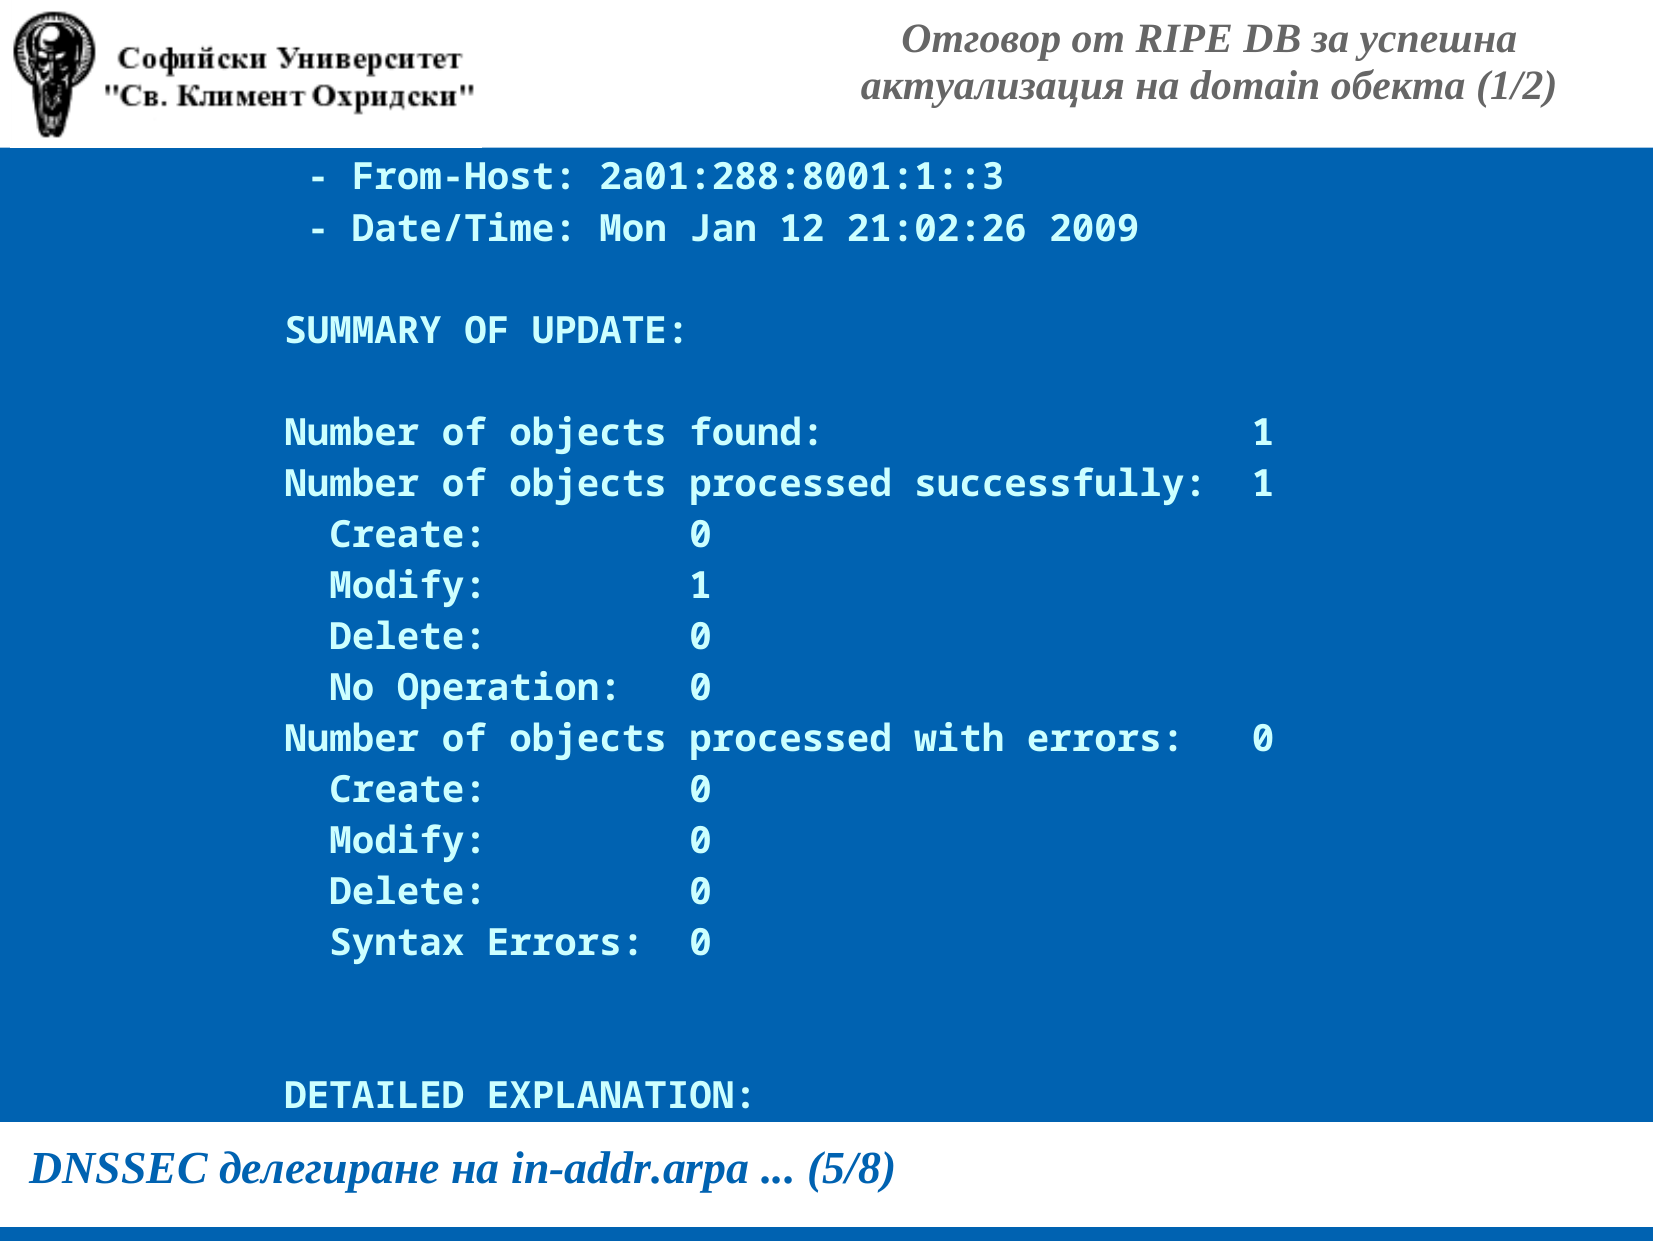

# Отговор от RIPE DB за успешна актуализация на domain обекта (1/2)
 - From-Host: 2a01:288:8001:1::3
 - Date/Time: Mon Jan 12 21:02:26 2009
SUMMARY OF UPDATE:
Number of objects found: 1
Number of objects processed successfully: 1
 Create: 0
 Modify: 1
 Delete: 0
 No Operation: 0
Number of objects processed with errors: 0
 Create: 0
 Modify: 0
 Delete: 0
 Syntax Errors: 0
DETAILED EXPLANATION:
DNSSEC делегиране на in-addr.arpa ... (5/8)